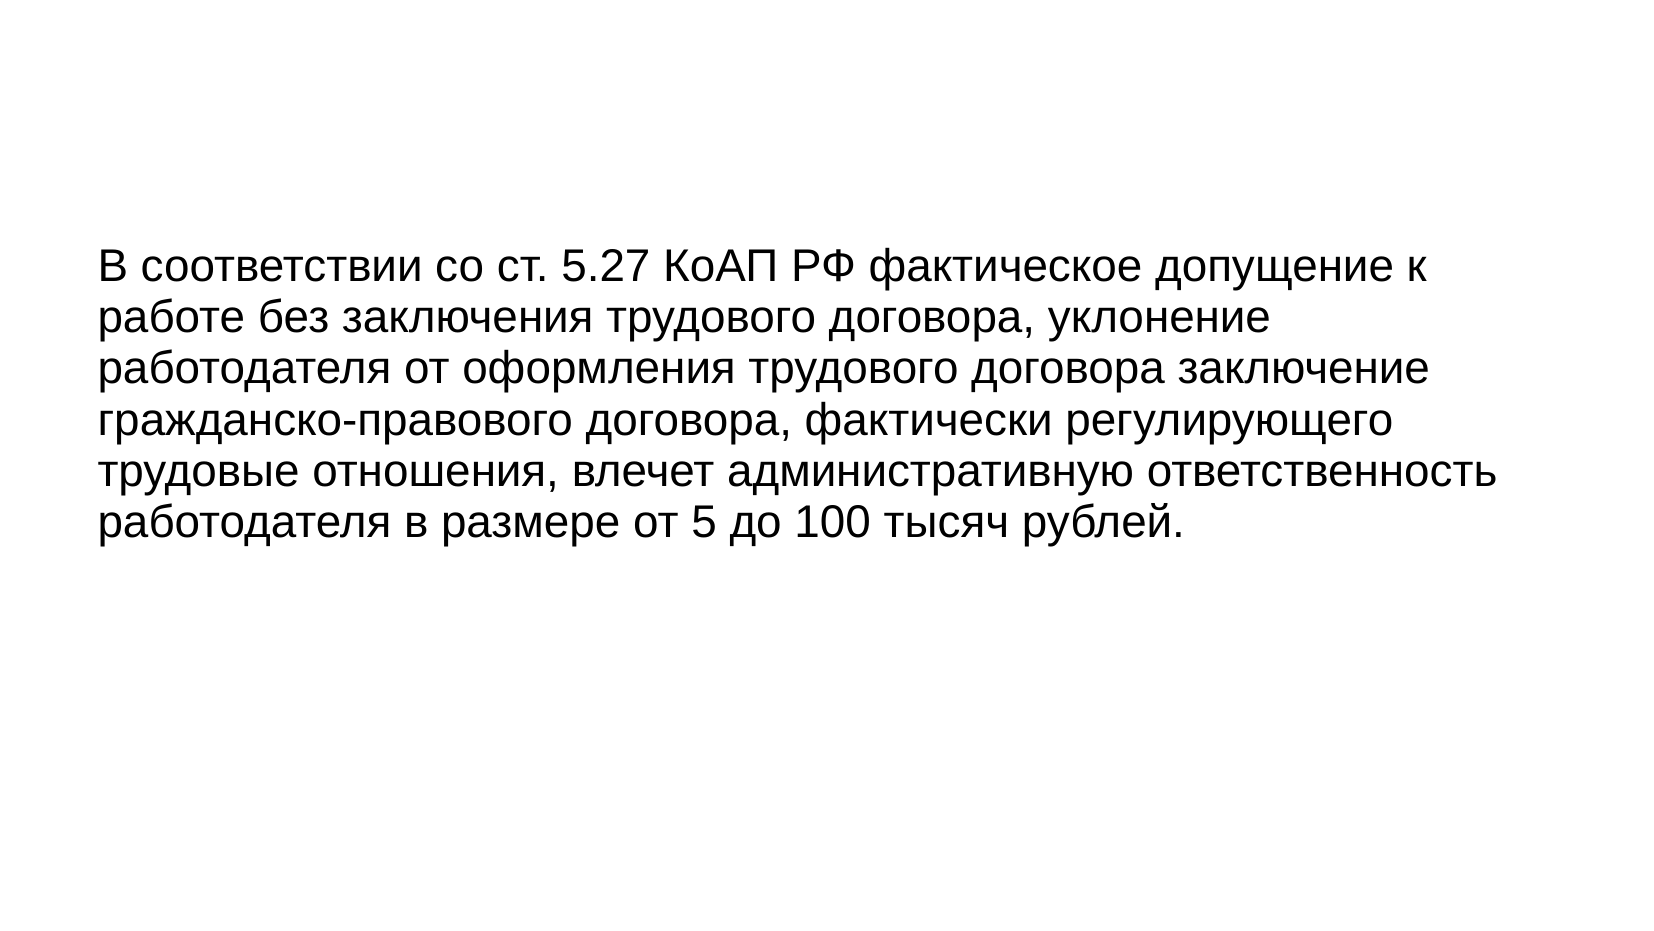

#
В соответствии со ст. 5.27 КоАП РФ фактическое допущение к работе без заключения трудового договора, уклонение работодателя от оформления трудового договора заключение гражданско-правового договора, фактически регулирующего трудовые отношения, влечет административную ответственность работодателя в размере от 5 до 100 тысяч рублей.